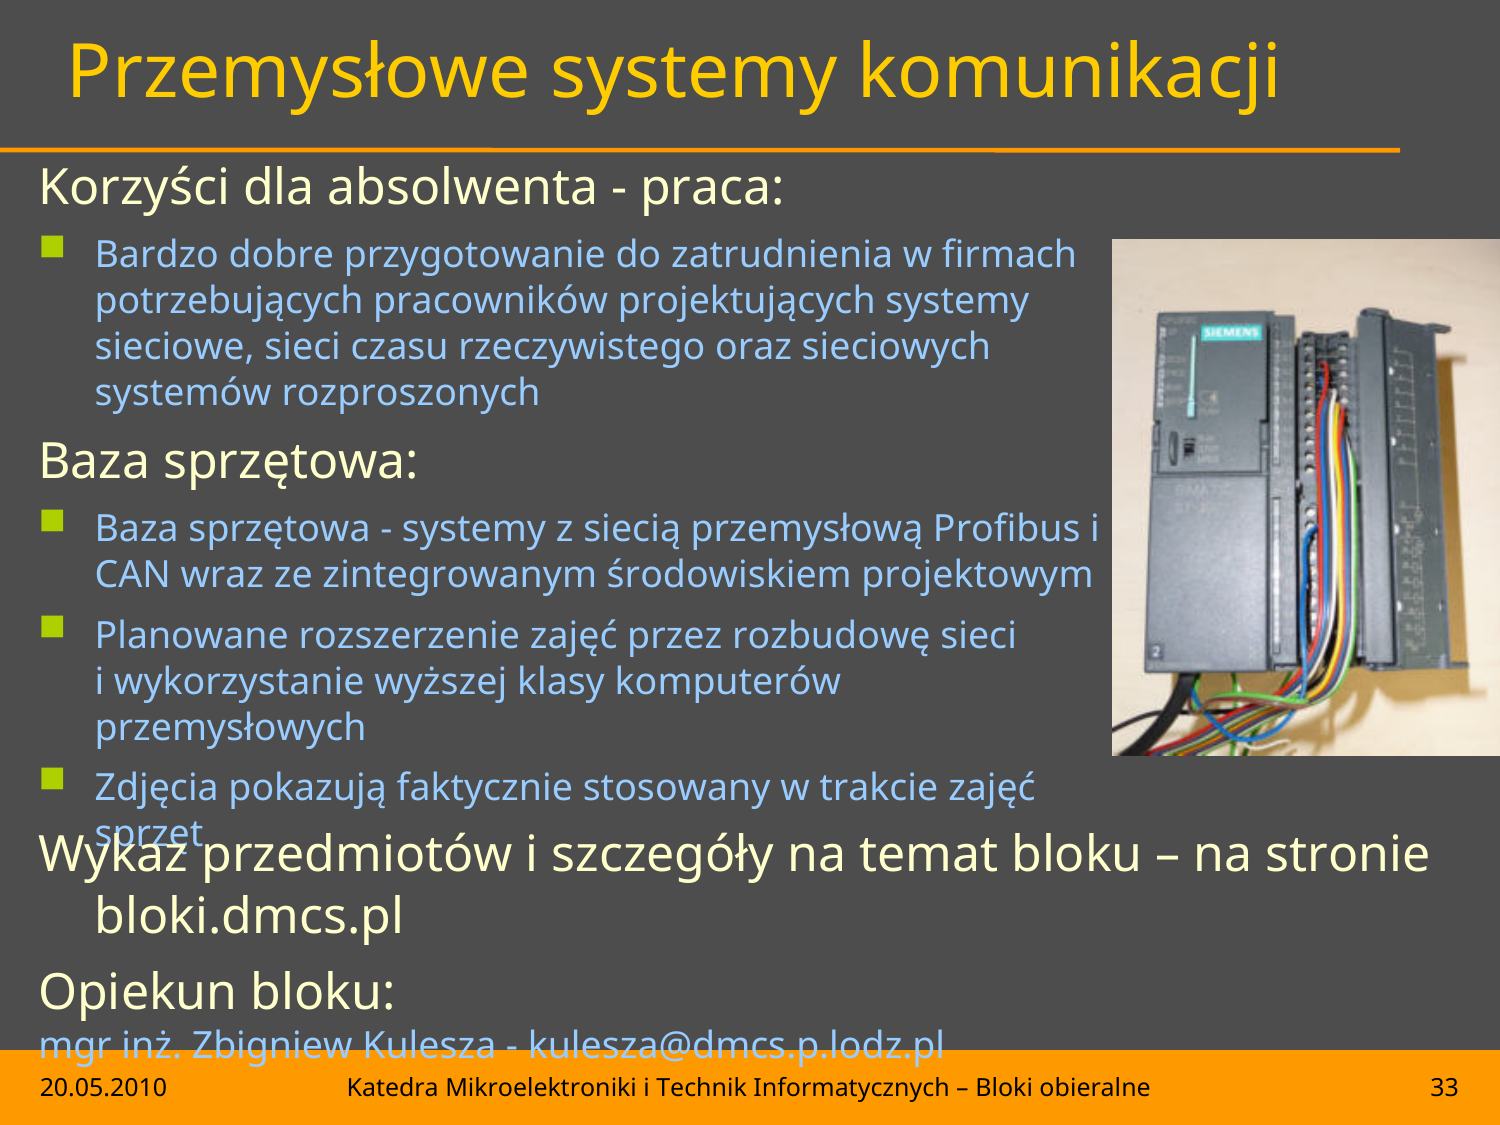

# Przemysłowe systemy komunikacji
Korzyści dla absolwenta - praca:
Bardzo dobre przygotowanie do zatrudnienia w firmach potrzebujących pracowników projektujących systemy sieciowe, sieci czasu rzeczywistego oraz sieciowych systemów rozproszonych
Baza sprzętowa:
Baza sprzętowa - systemy z siecią przemysłową Profibus i CAN wraz ze zintegrowanym środowiskiem projektowym
Planowane rozszerzenie zajęć przez rozbudowę sieci i wykorzystanie wyższej klasy komputerów przemysłowych
Zdjęcia pokazują faktycznie stosowany w trakcie zajęć sprzęt
Wykaz przedmiotów i szczegóły na temat bloku – na stronie bloki.dmcs.pl
Opiekun bloku:
mgr inż. Zbigniew Kulesza - kulesza@dmcs.p.lodz.pl
20.05.2010
Katedra Mikroelektroniki i Technik Informatycznych – Bloki obieralne
33